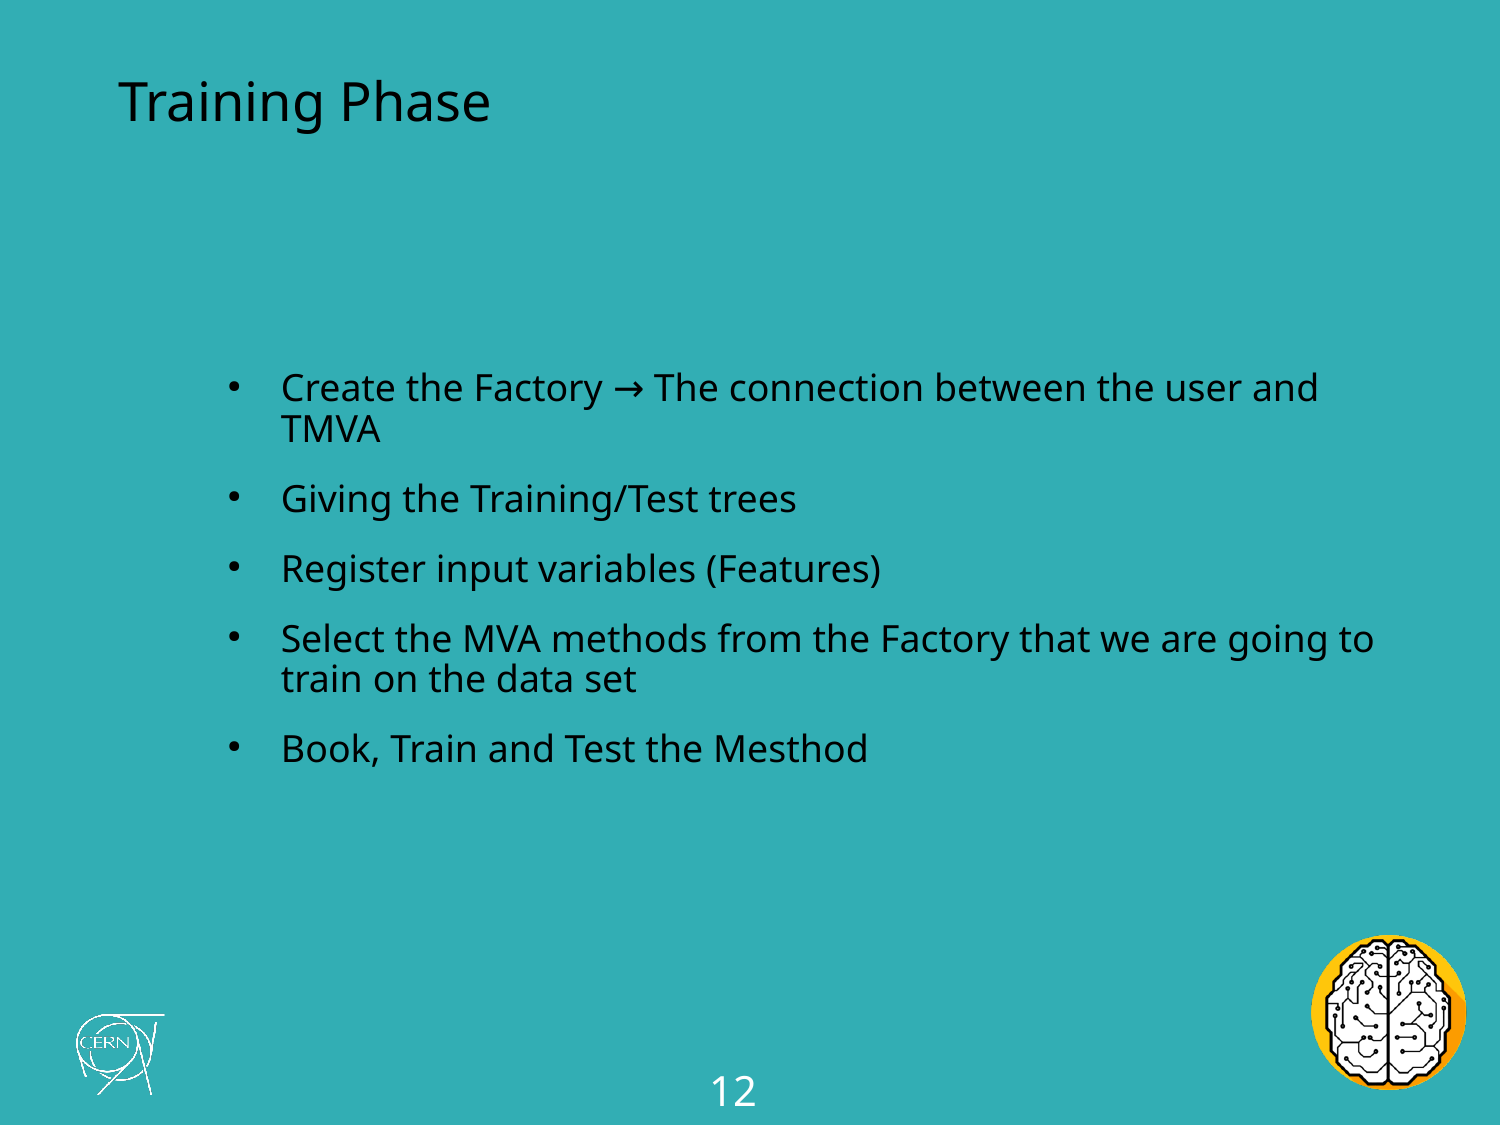

# Training Phase
Create the Factory → The connection between the user and TMVA
Giving the Training/Test trees
Register input variables (Features)
Select the MVA methods from the Factory that we are going to train on the data set
Book, Train and Test the Mesthod
12